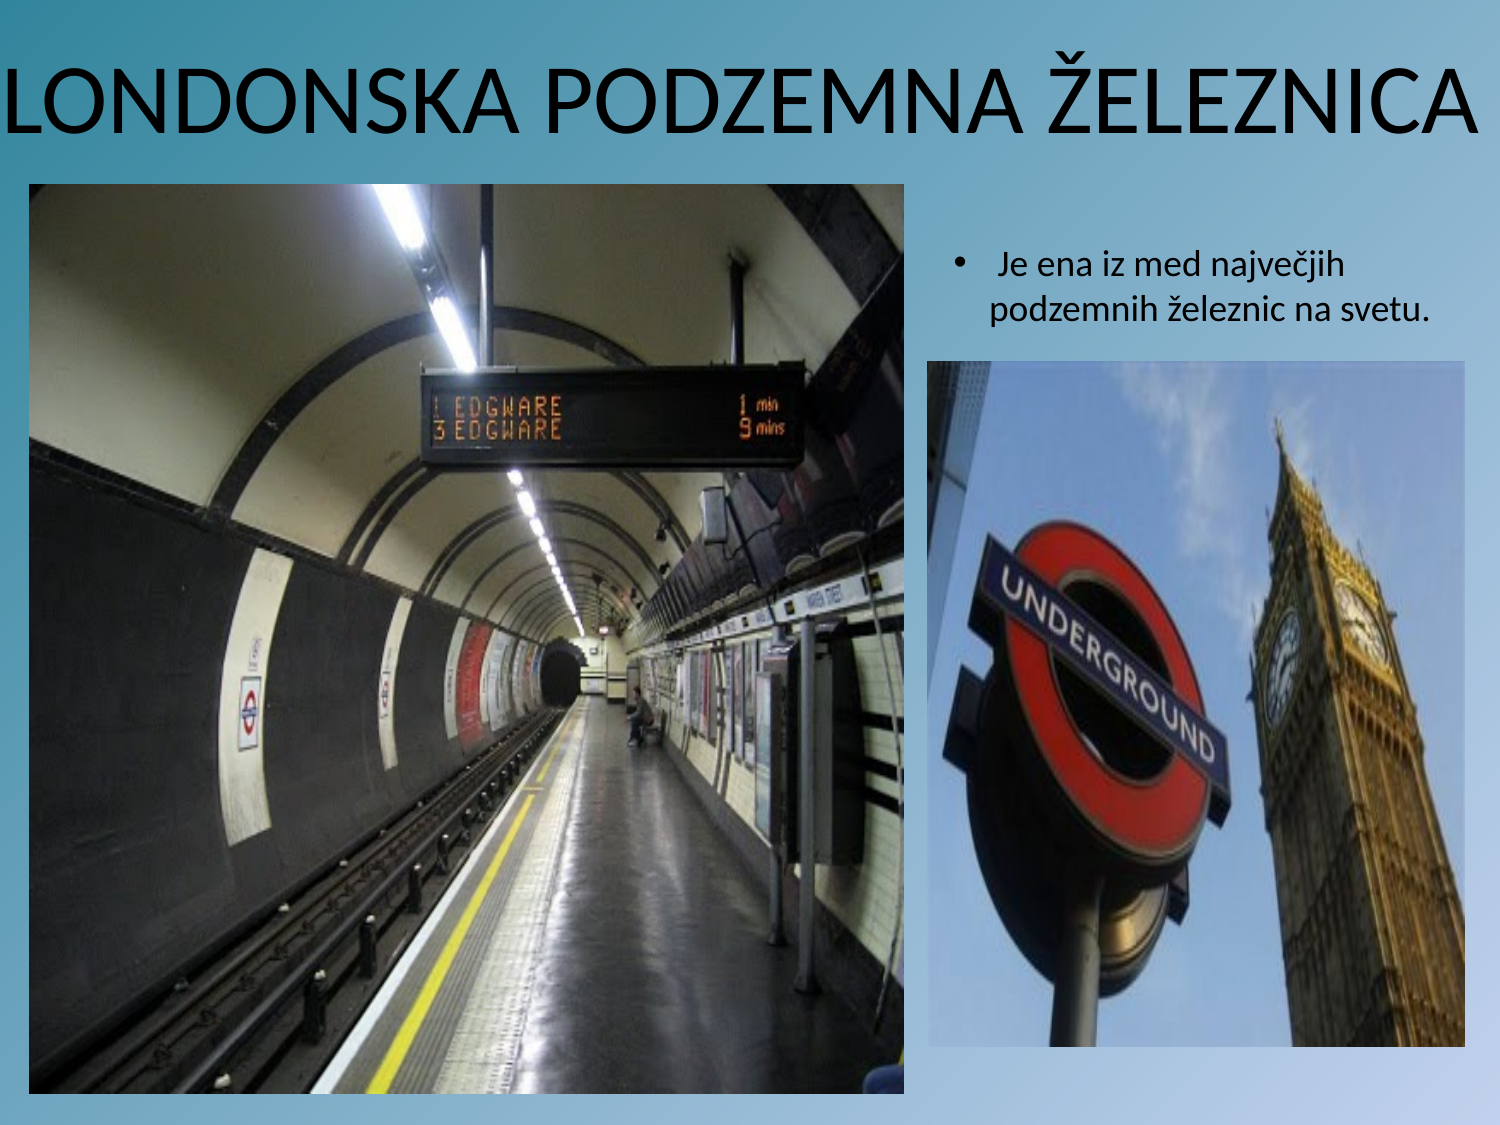

# LONDONSKA PODZEMNA ŽELEZNICA
 Je ena iz med največjih podzemnih železnic na svetu.